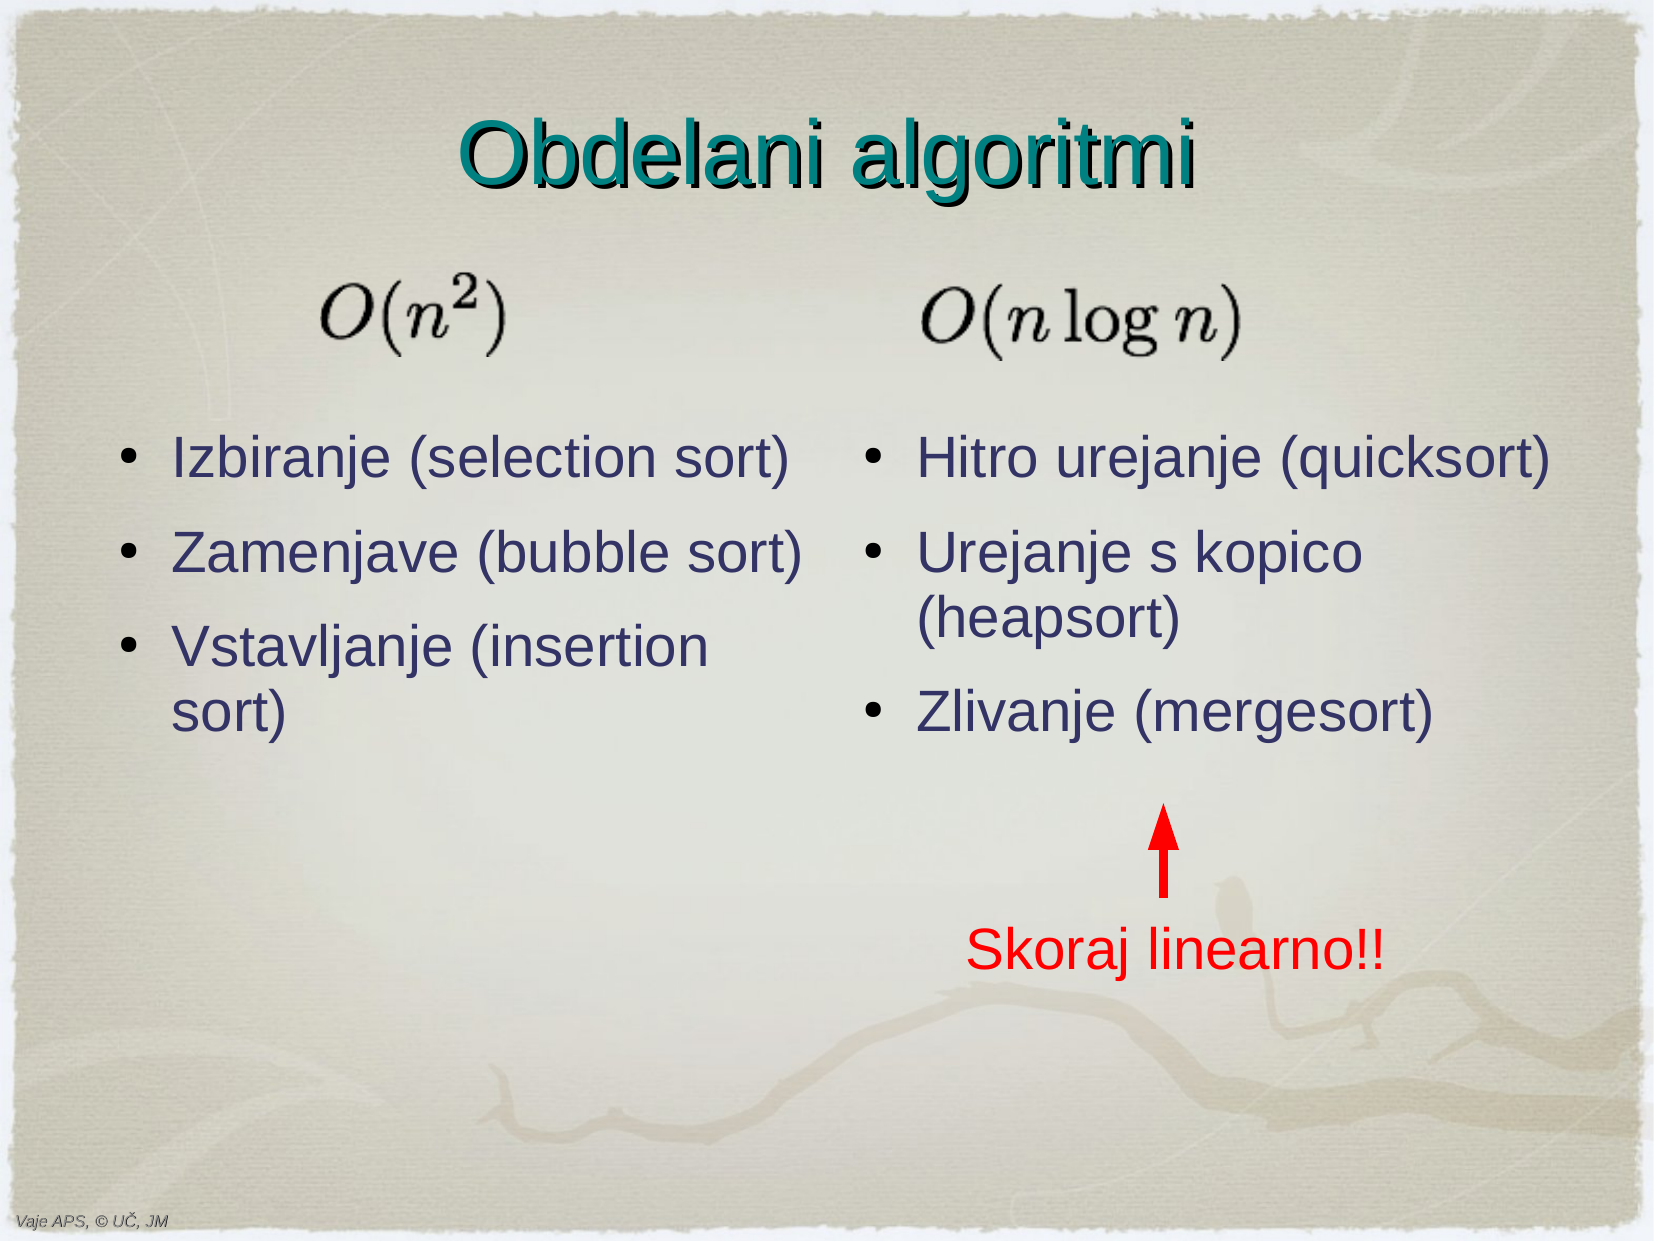

# Obdelani algoritmi
Izbiranje (selection sort)
Zamenjave (bubble sort)
Vstavljanje (insertion sort)
Hitro urejanje (quicksort)
Urejanje s kopico (heapsort)
Zlivanje (mergesort)
Skoraj linearno!!